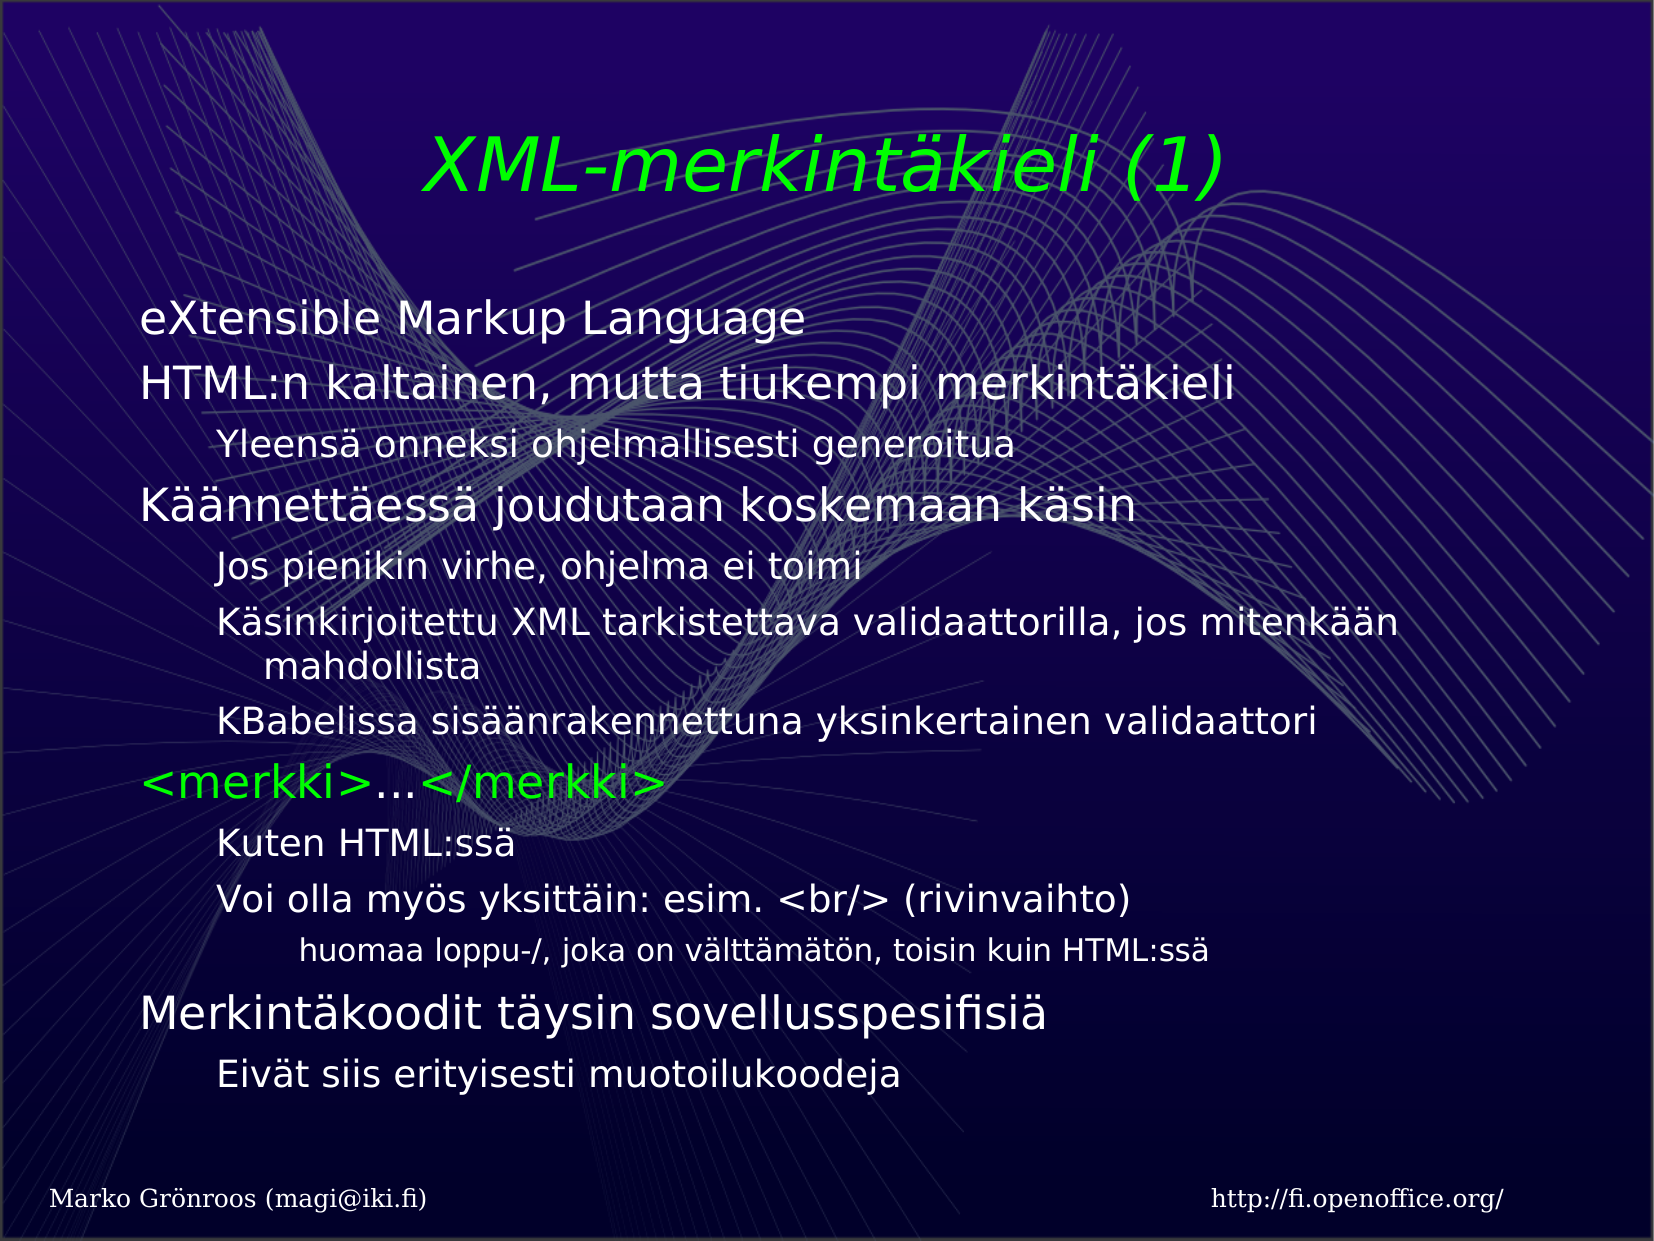

# XML-merkintäkieli (1)
eXtensible Markup Language
HTML:n kaltainen, mutta tiukempi merkintäkieli
Yleensä onneksi ohjelmallisesti generoitua
Käännettäessä joudutaan koskemaan käsin
Jos pienikin virhe, ohjelma ei toimi
Käsinkirjoitettu XML tarkistettava validaattorilla, jos mitenkään mahdollista
KBabelissa sisäänrakennettuna yksinkertainen validaattori
<merkki>...</merkki>
Kuten HTML:ssä
Voi olla myös yksittäin: esim. <br/> (rivinvaihto)
huomaa loppu-/, joka on välttämätön, toisin kuin HTML:ssä
Merkintäkoodit täysin sovellusspesifisiä
Eivät siis erityisesti muotoilukoodeja